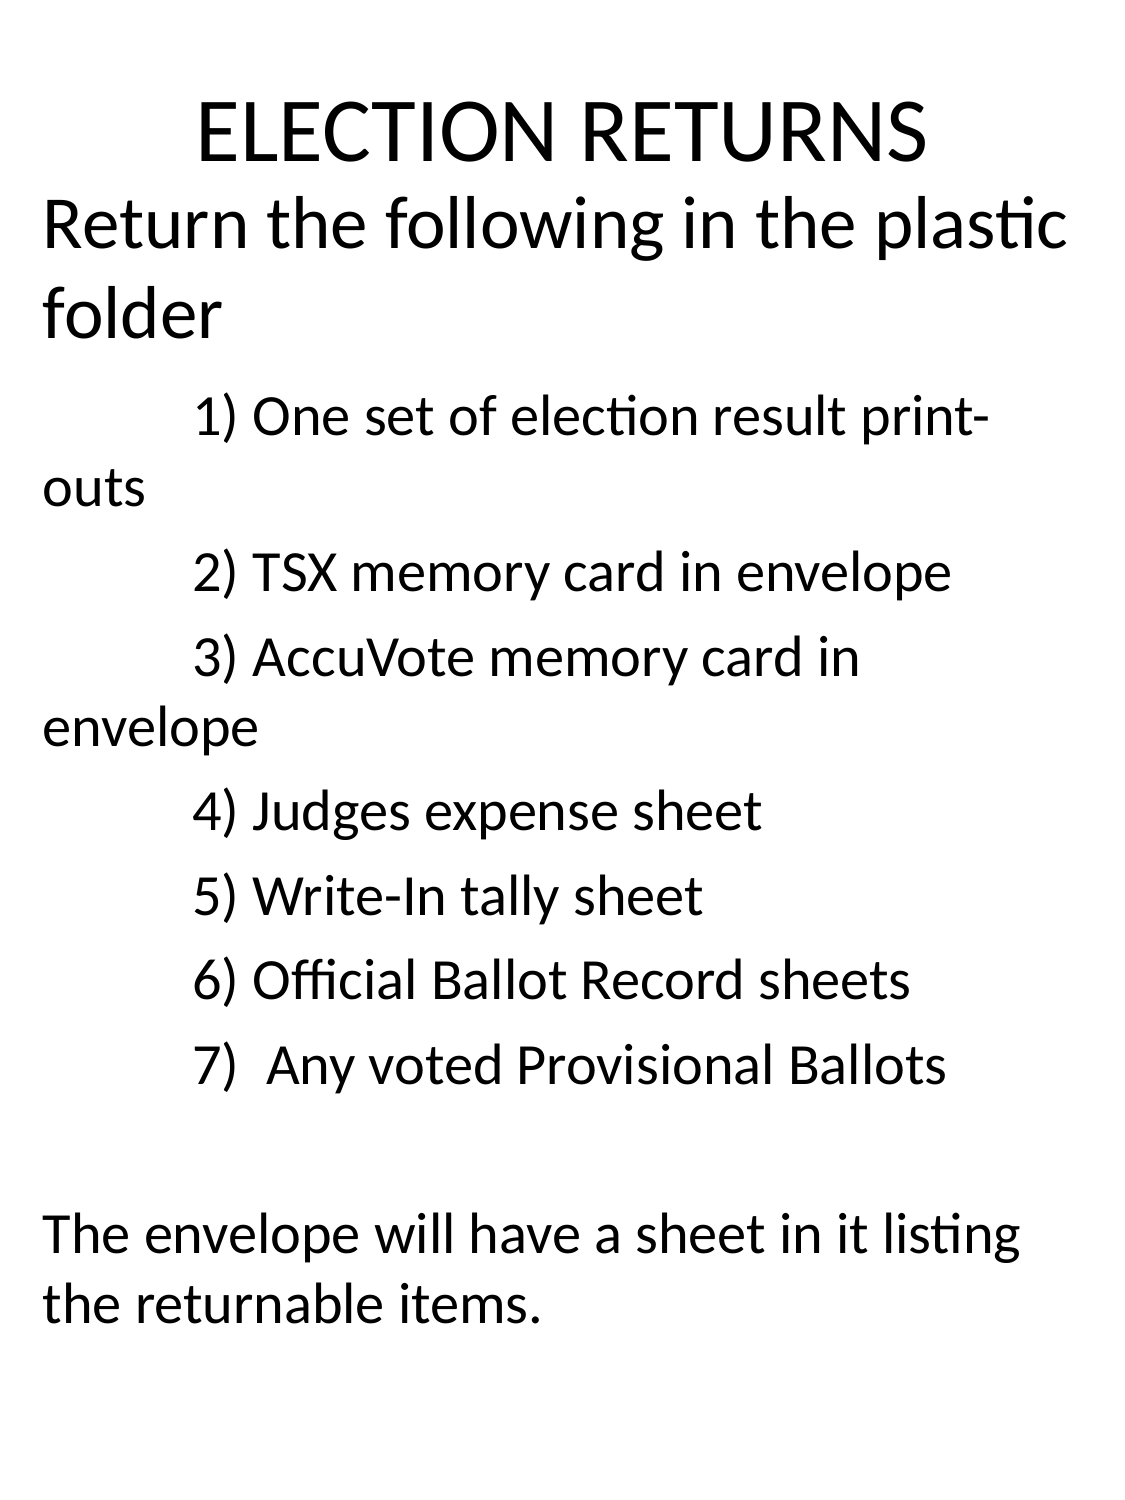

ELECTION RETURNS
Return the following in the plastic folder
	1) One set of election result print-outs
	2) TSX memory card in envelope
	3) AccuVote memory card in envelope
	4) Judges expense sheet
	5) Write-In tally sheet
	6) Official Ballot Record sheets
	7) Any voted Provisional Ballots
The envelope will have a sheet in it listing the returnable items.